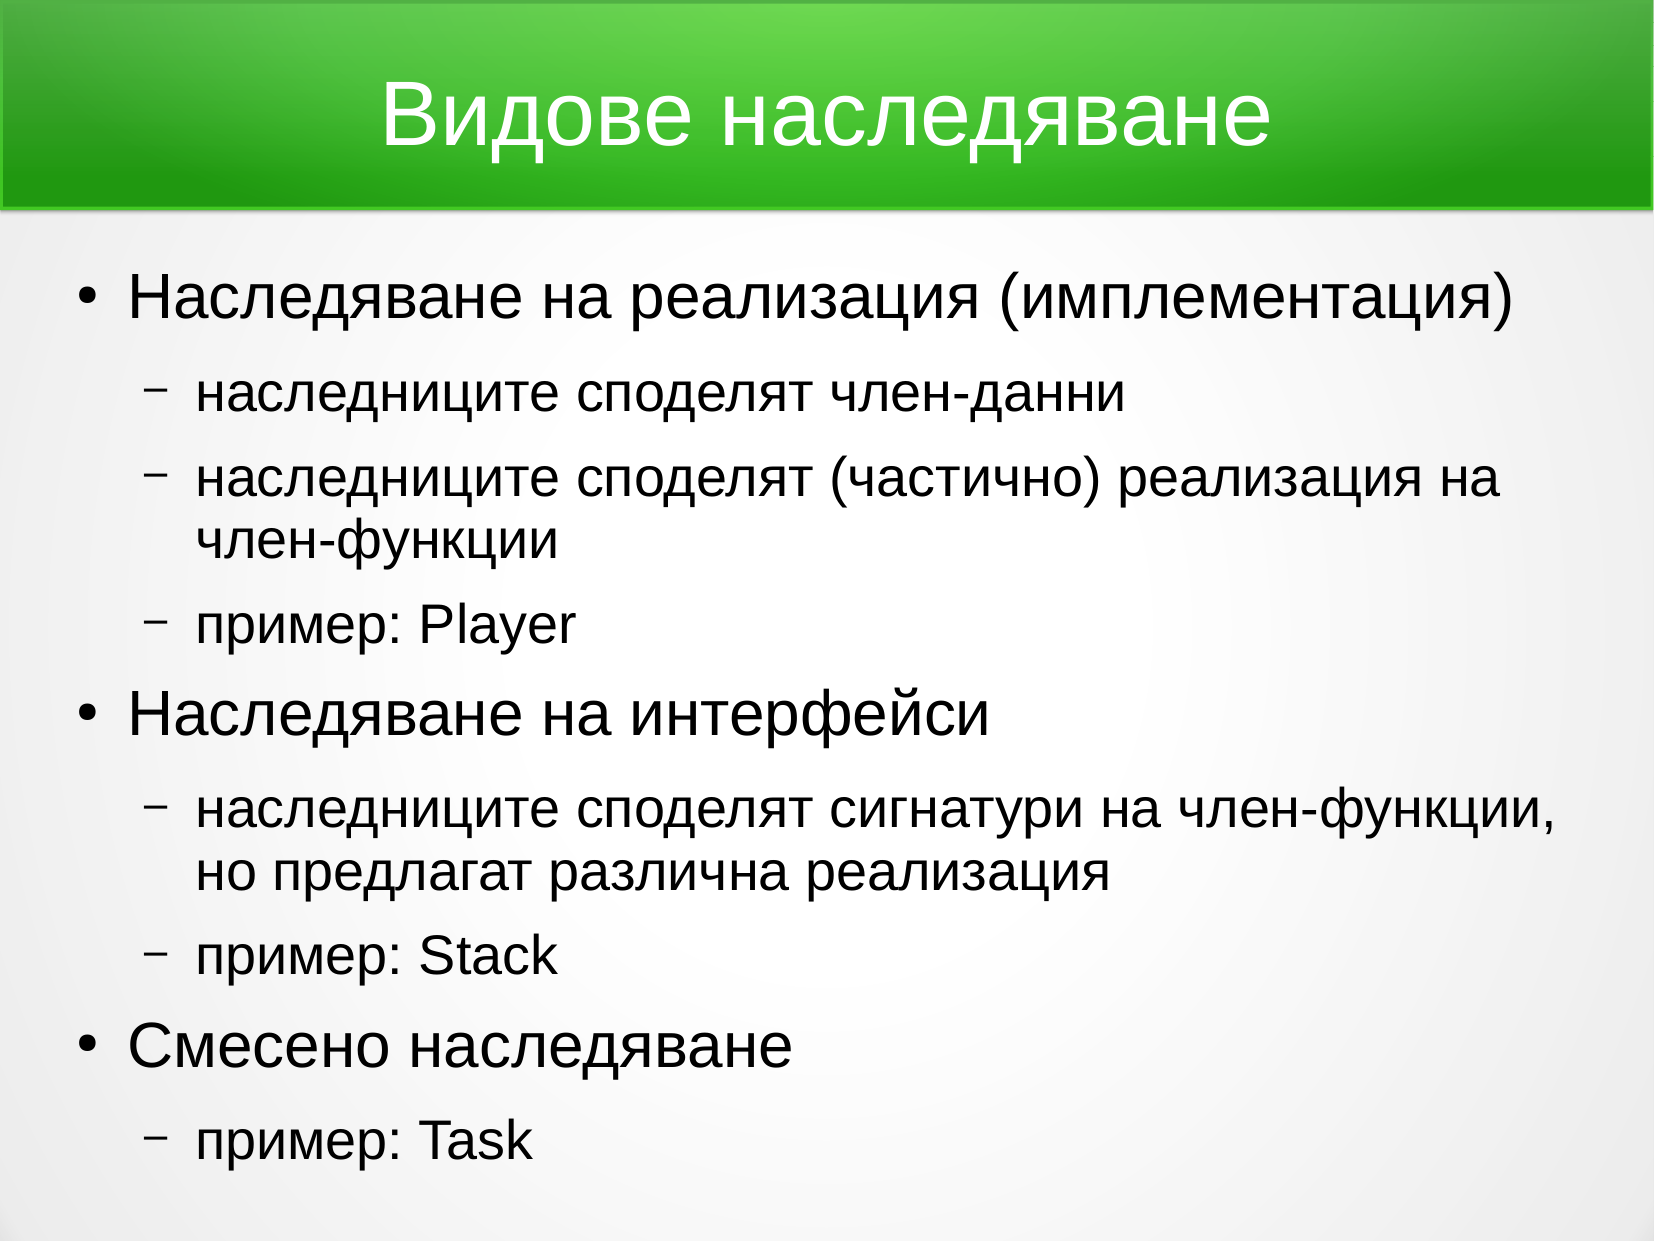

# Видове наследяване
Наследяване на реализация (имплементация)
наследниците споделят член-данни
наследниците споделят (частично) реализация на член-функции
пример: Player
Наследяване на интерфейси
наследниците споделят сигнатури на член-функции, но предлагат различна реализация
пример: Stack
Смесено наследяване
пример: Task